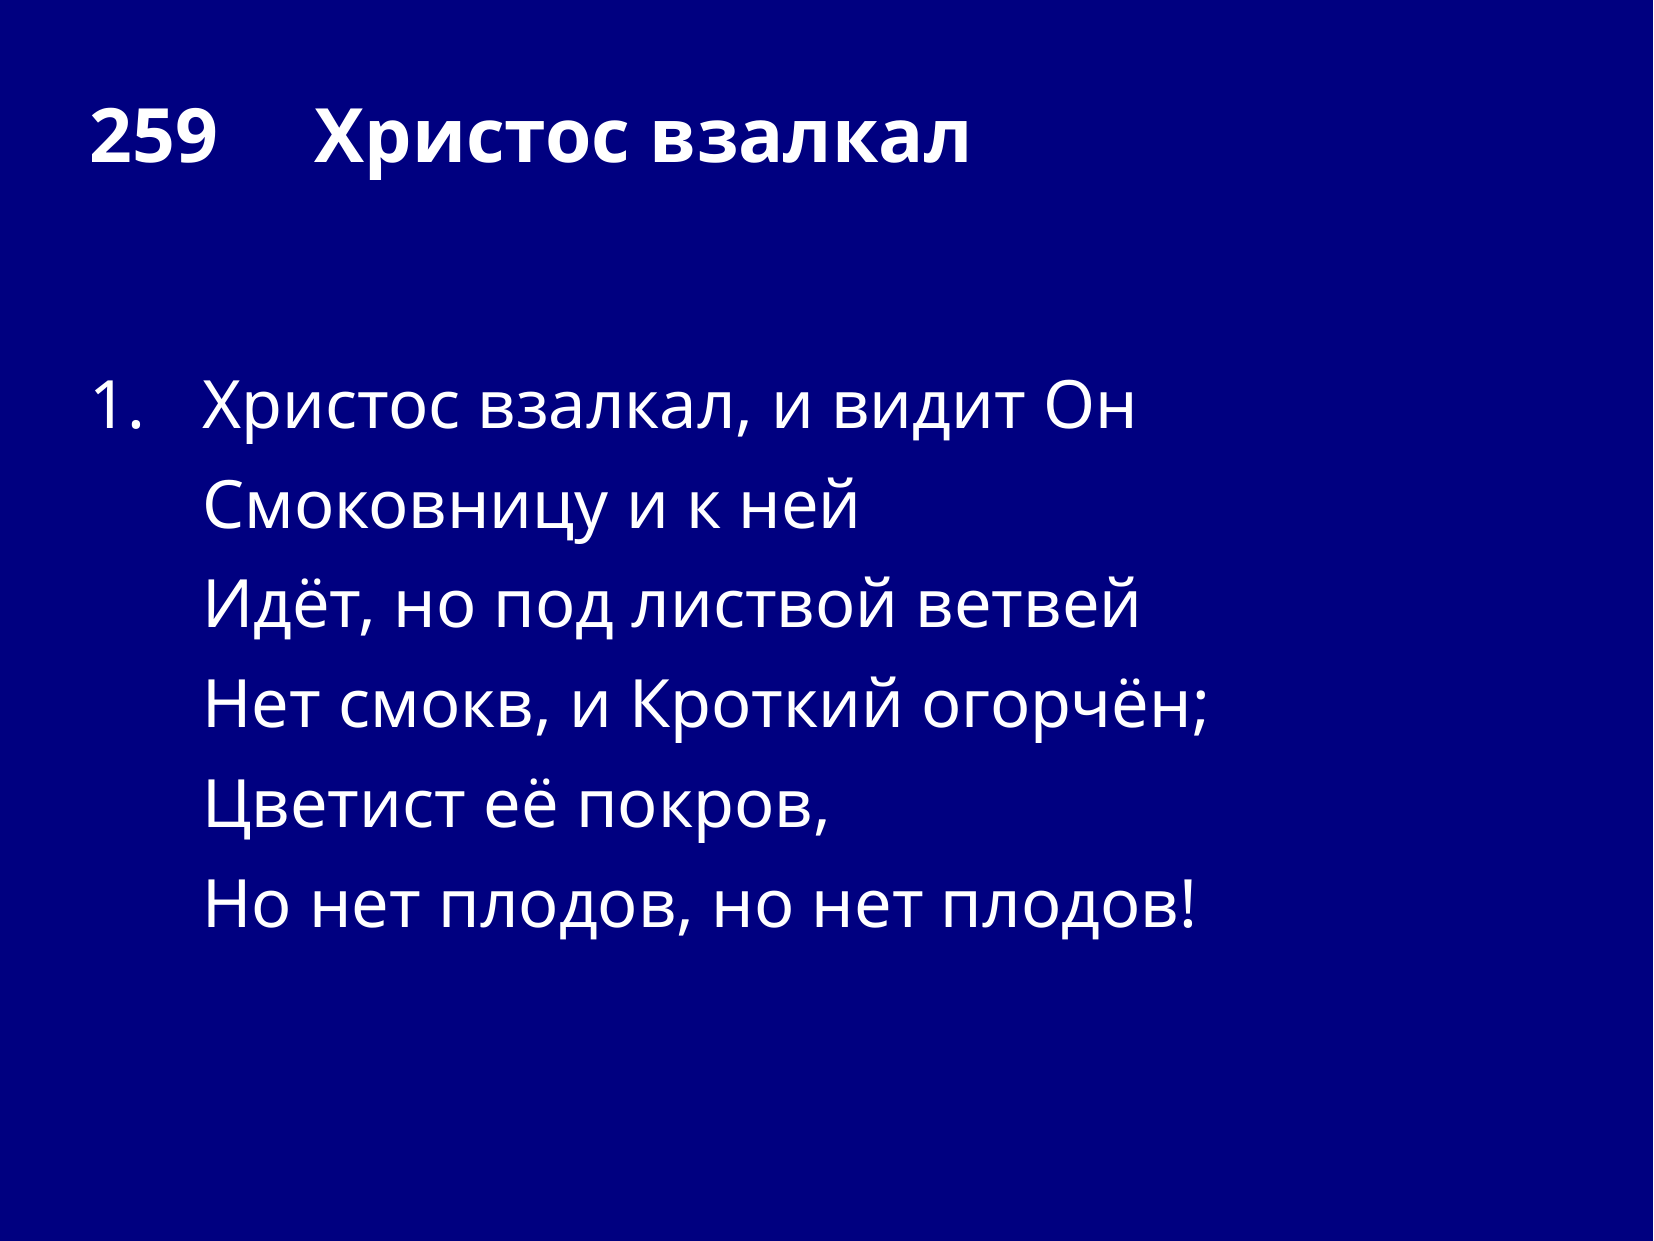

259	Христос взалкал
1.	Христос взалкал, и видит Он
	Смоковницу и к ней
	Идёт, но под листвой ветвей
	Нет смокв, и Кроткий огорчён;
	Цветист её покров,
	Но нет плодов, но нет плодов!